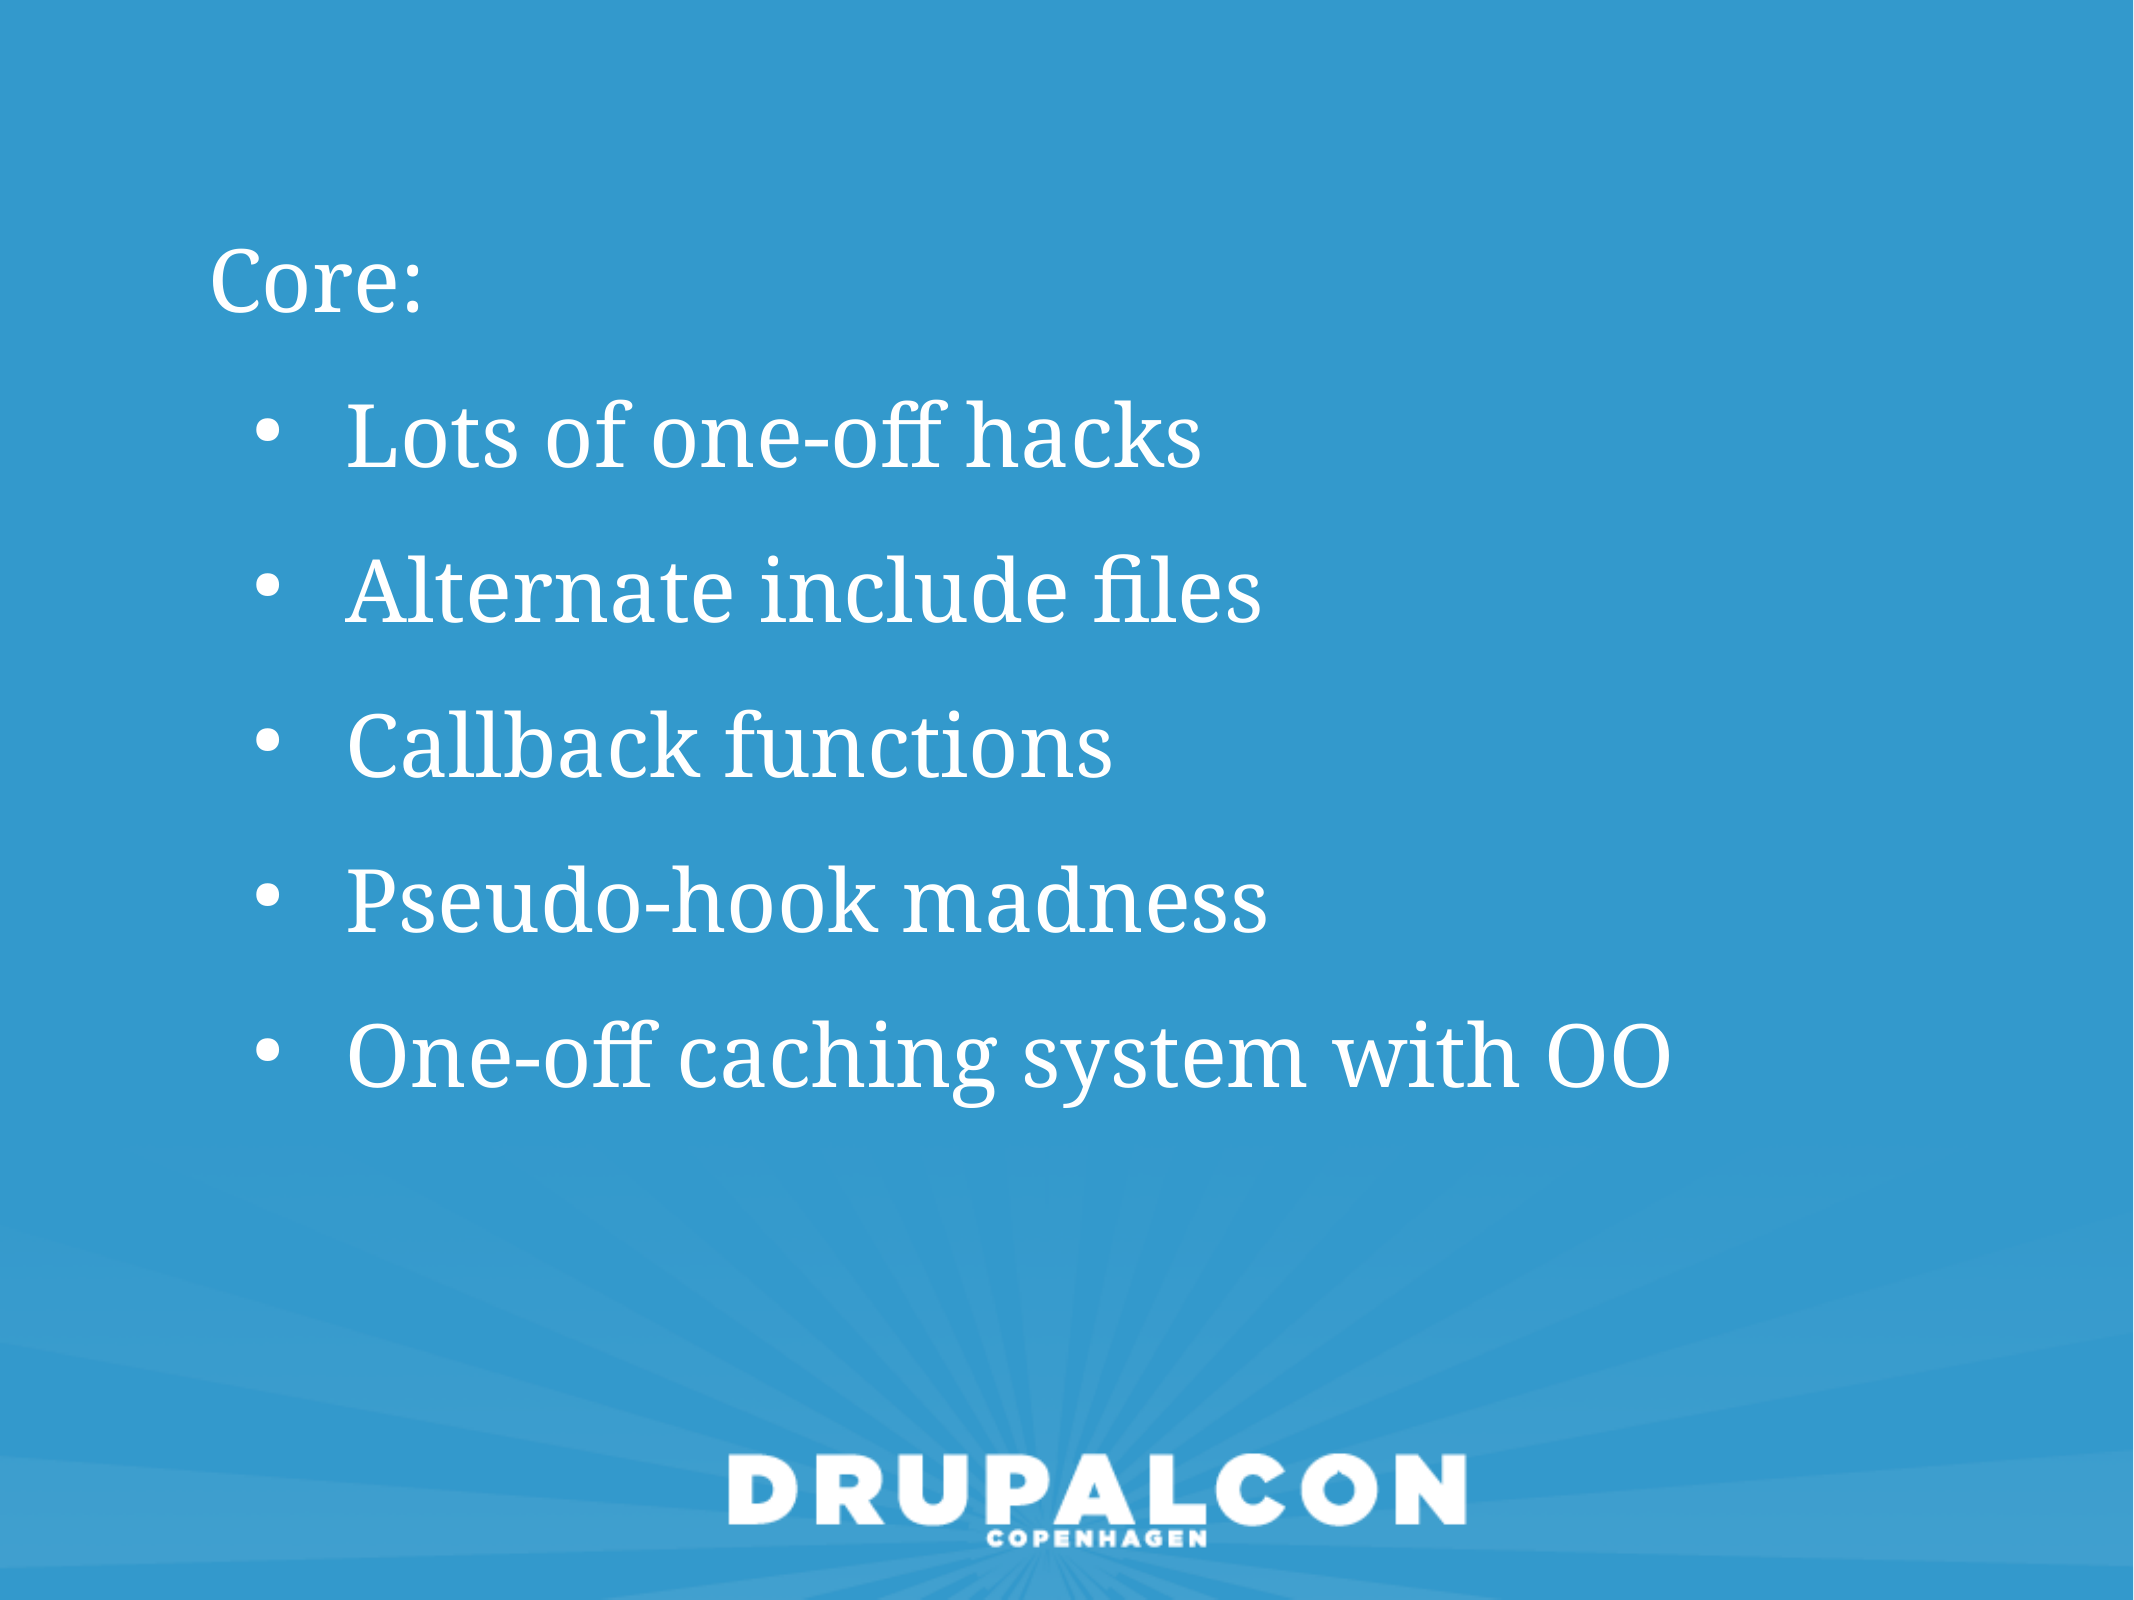

# Core:
Lots of one-off hacks
Alternate include files
Callback functions
Pseudo-hook madness
One-off caching system with OO